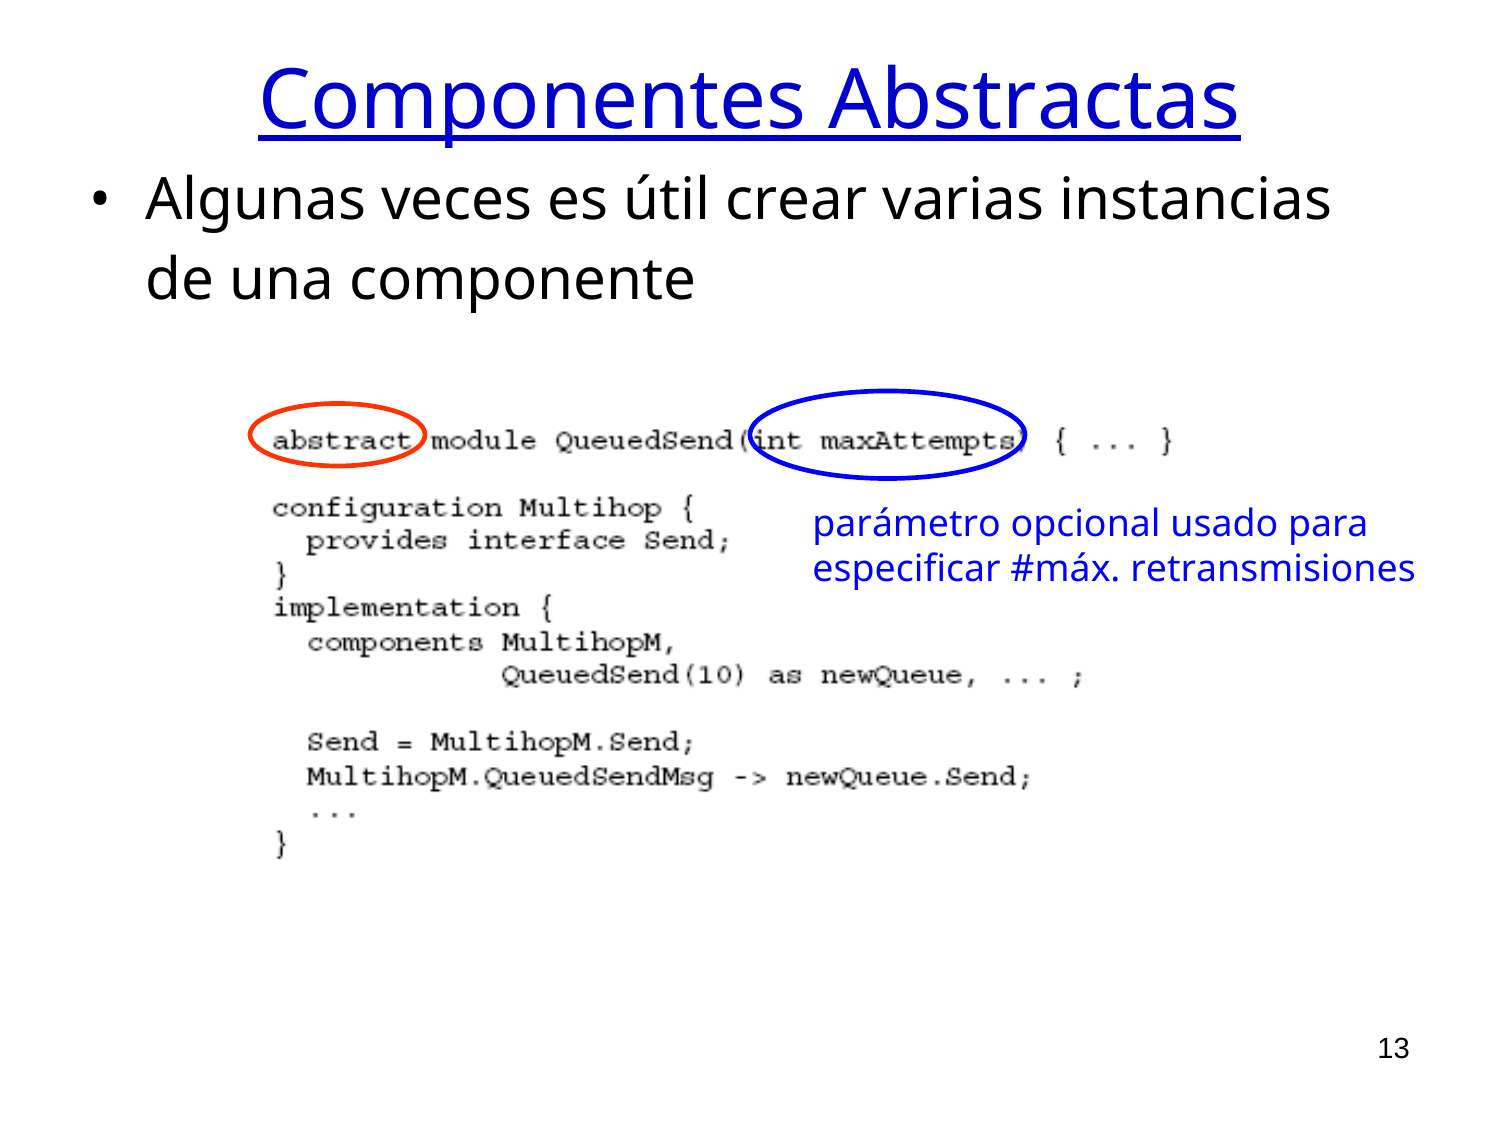

# Componentes Abstractas
Algunas veces es útil crear varias instancias de una componente
parámetro opcional usado para
especificar #máx. retransmisiones
13